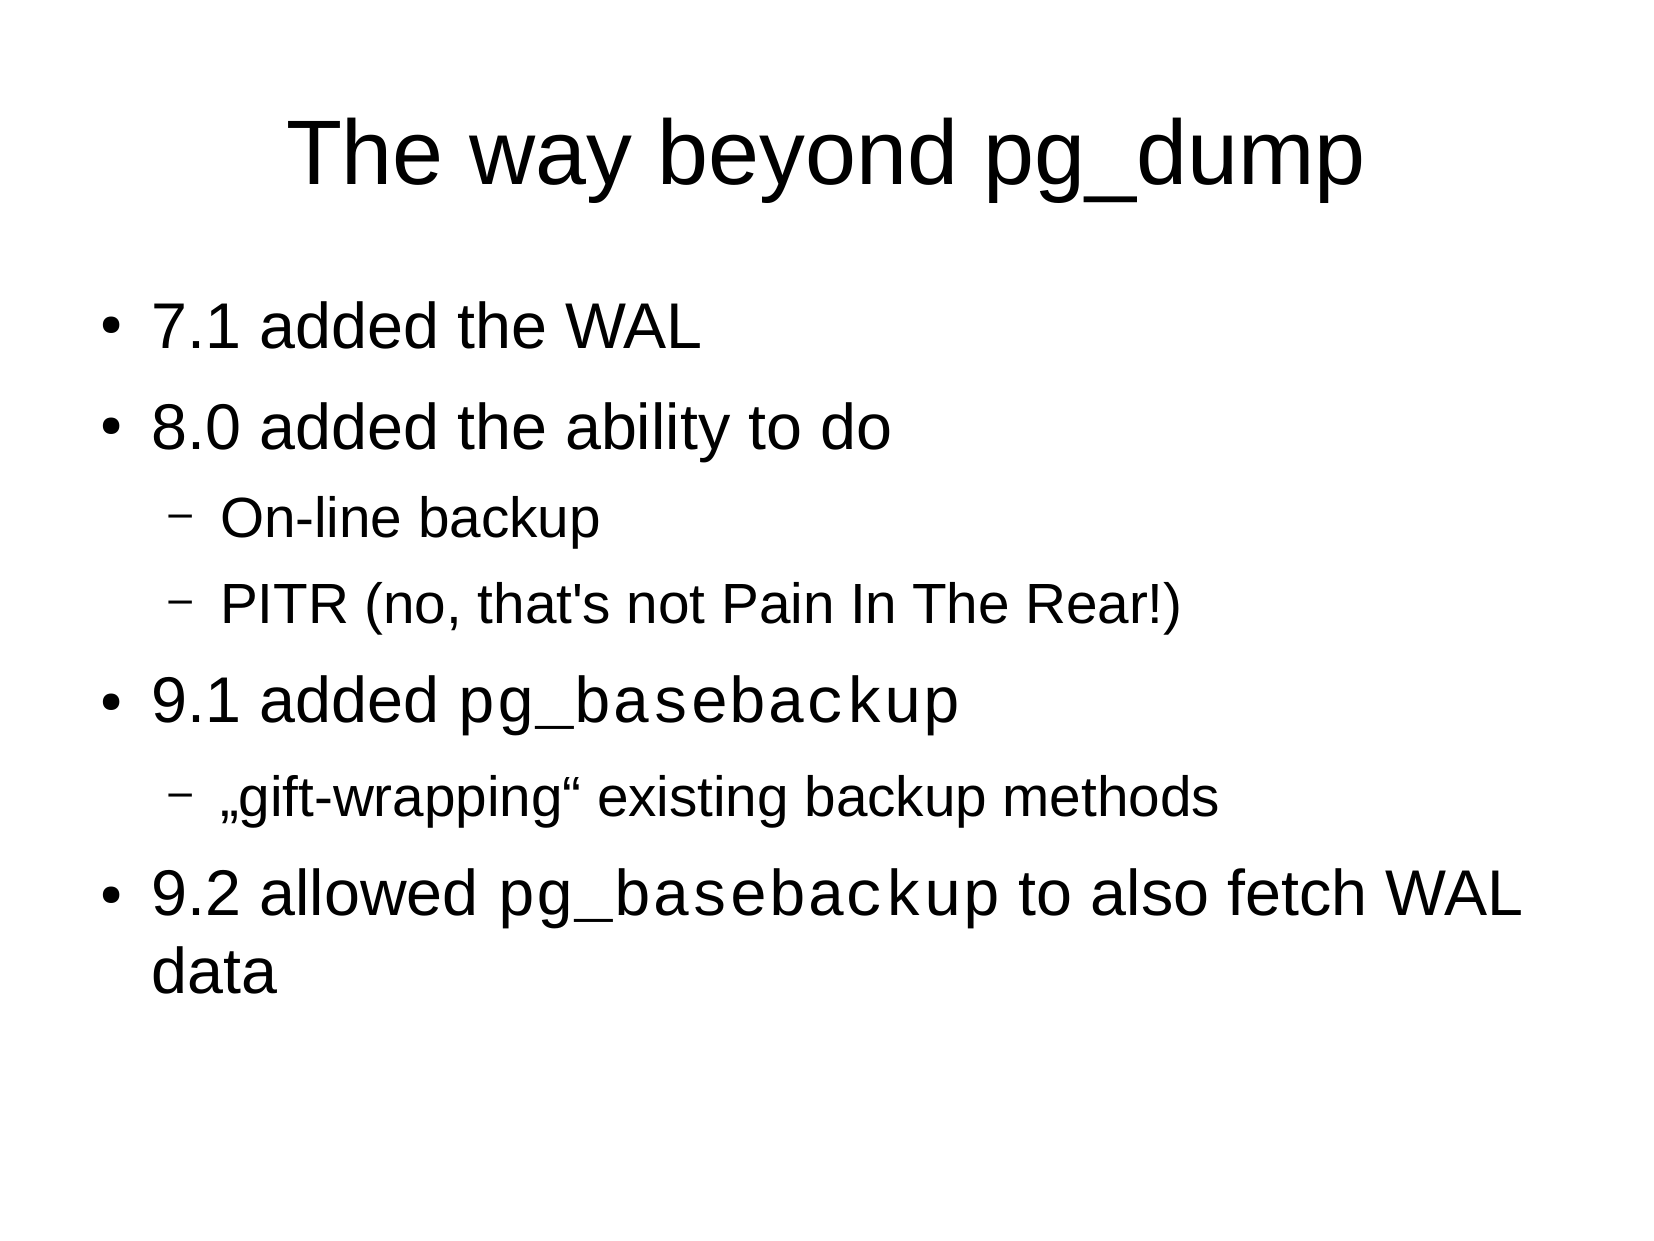

# The way beyond pg_dump
7.1 added the WAL
8.0 added the ability to do
On-line backup
PITR (no, that's not Pain In The Rear!)
9.1 added pg_basebackup
„gift-wrapping“ existing backup methods
9.2 allowed pg_basebackup to also fetch WAL data